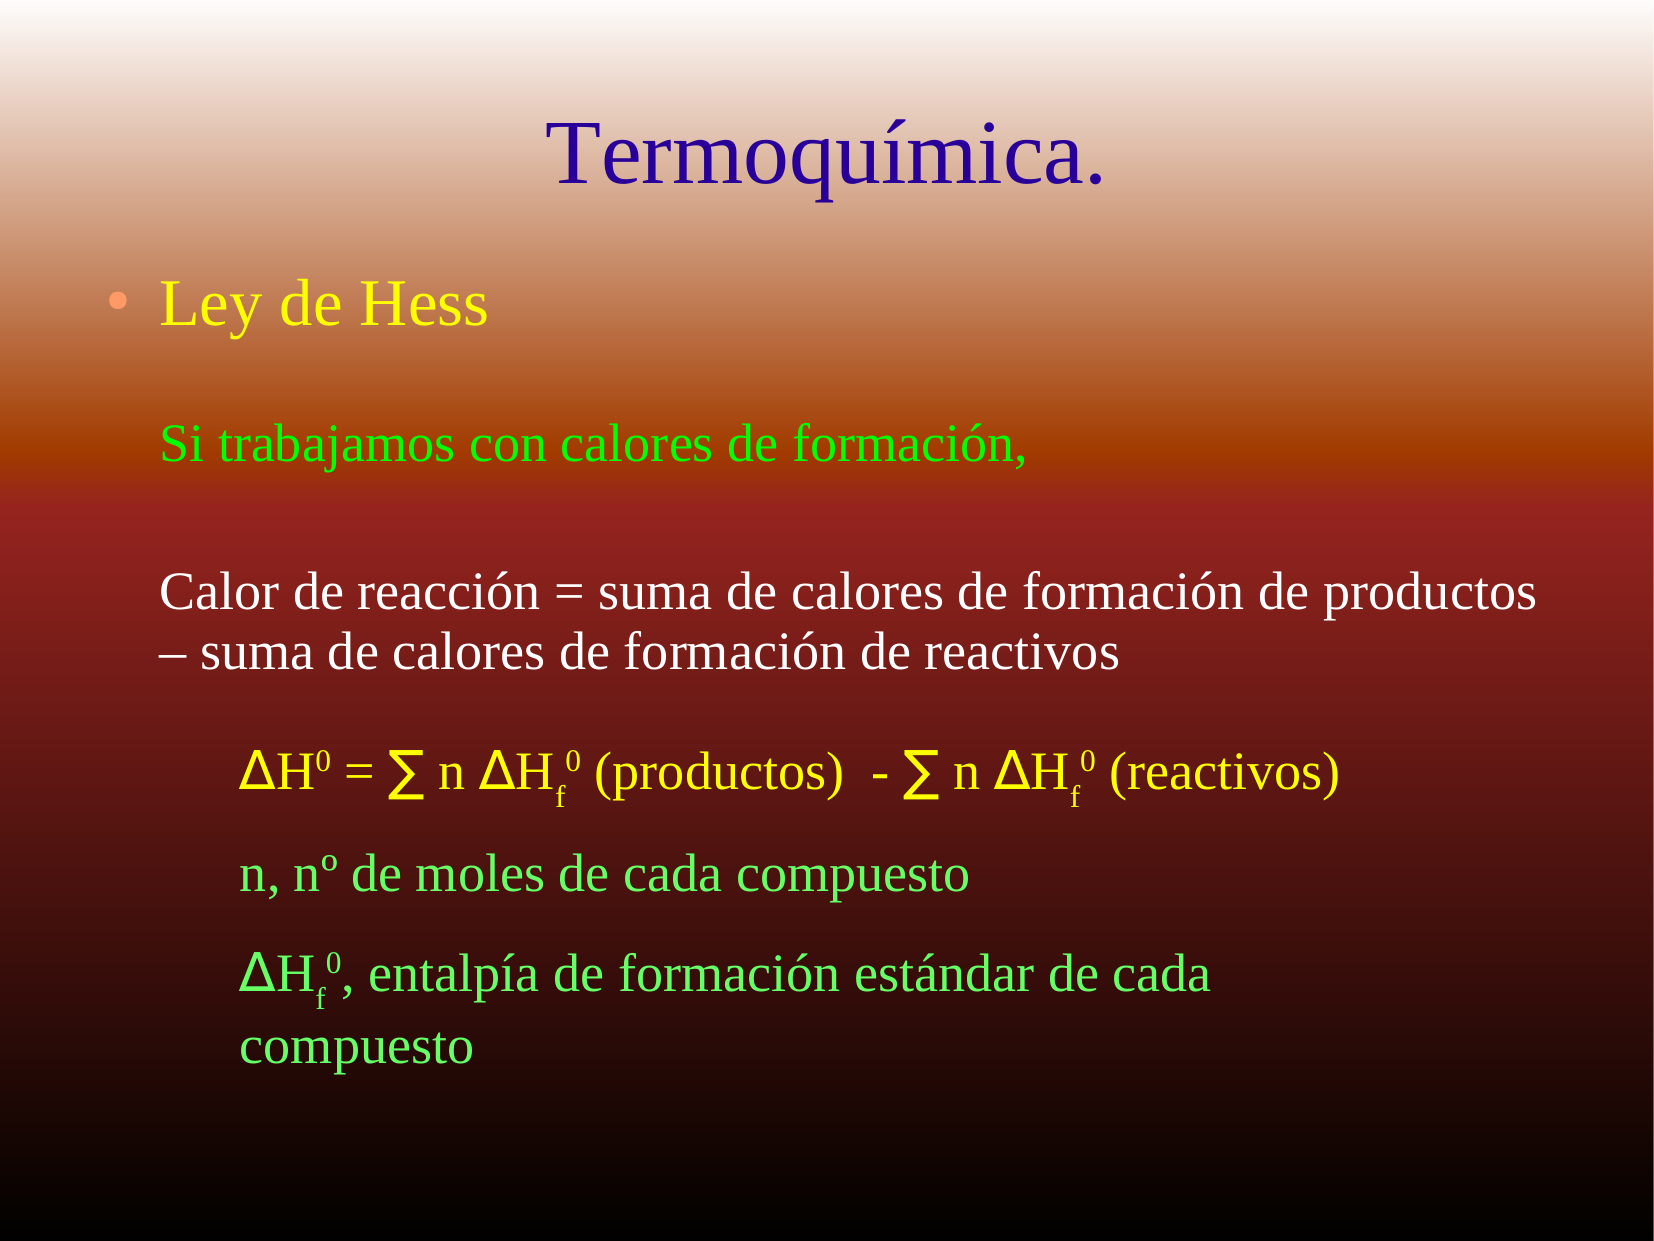

# Termoquímica.
Ley de Hess
Si trabajamos con calores de formación,
Calor de reacción = suma de calores de formación de productos – suma de calores de formación de reactivos
∆H0 = ∑ n ∆Hf0 (productos) - ∑ n ∆Hf0 (reactivos)
n, nº de moles de cada compuesto
∆Hf0, entalpía de formación estándar de cada compuesto